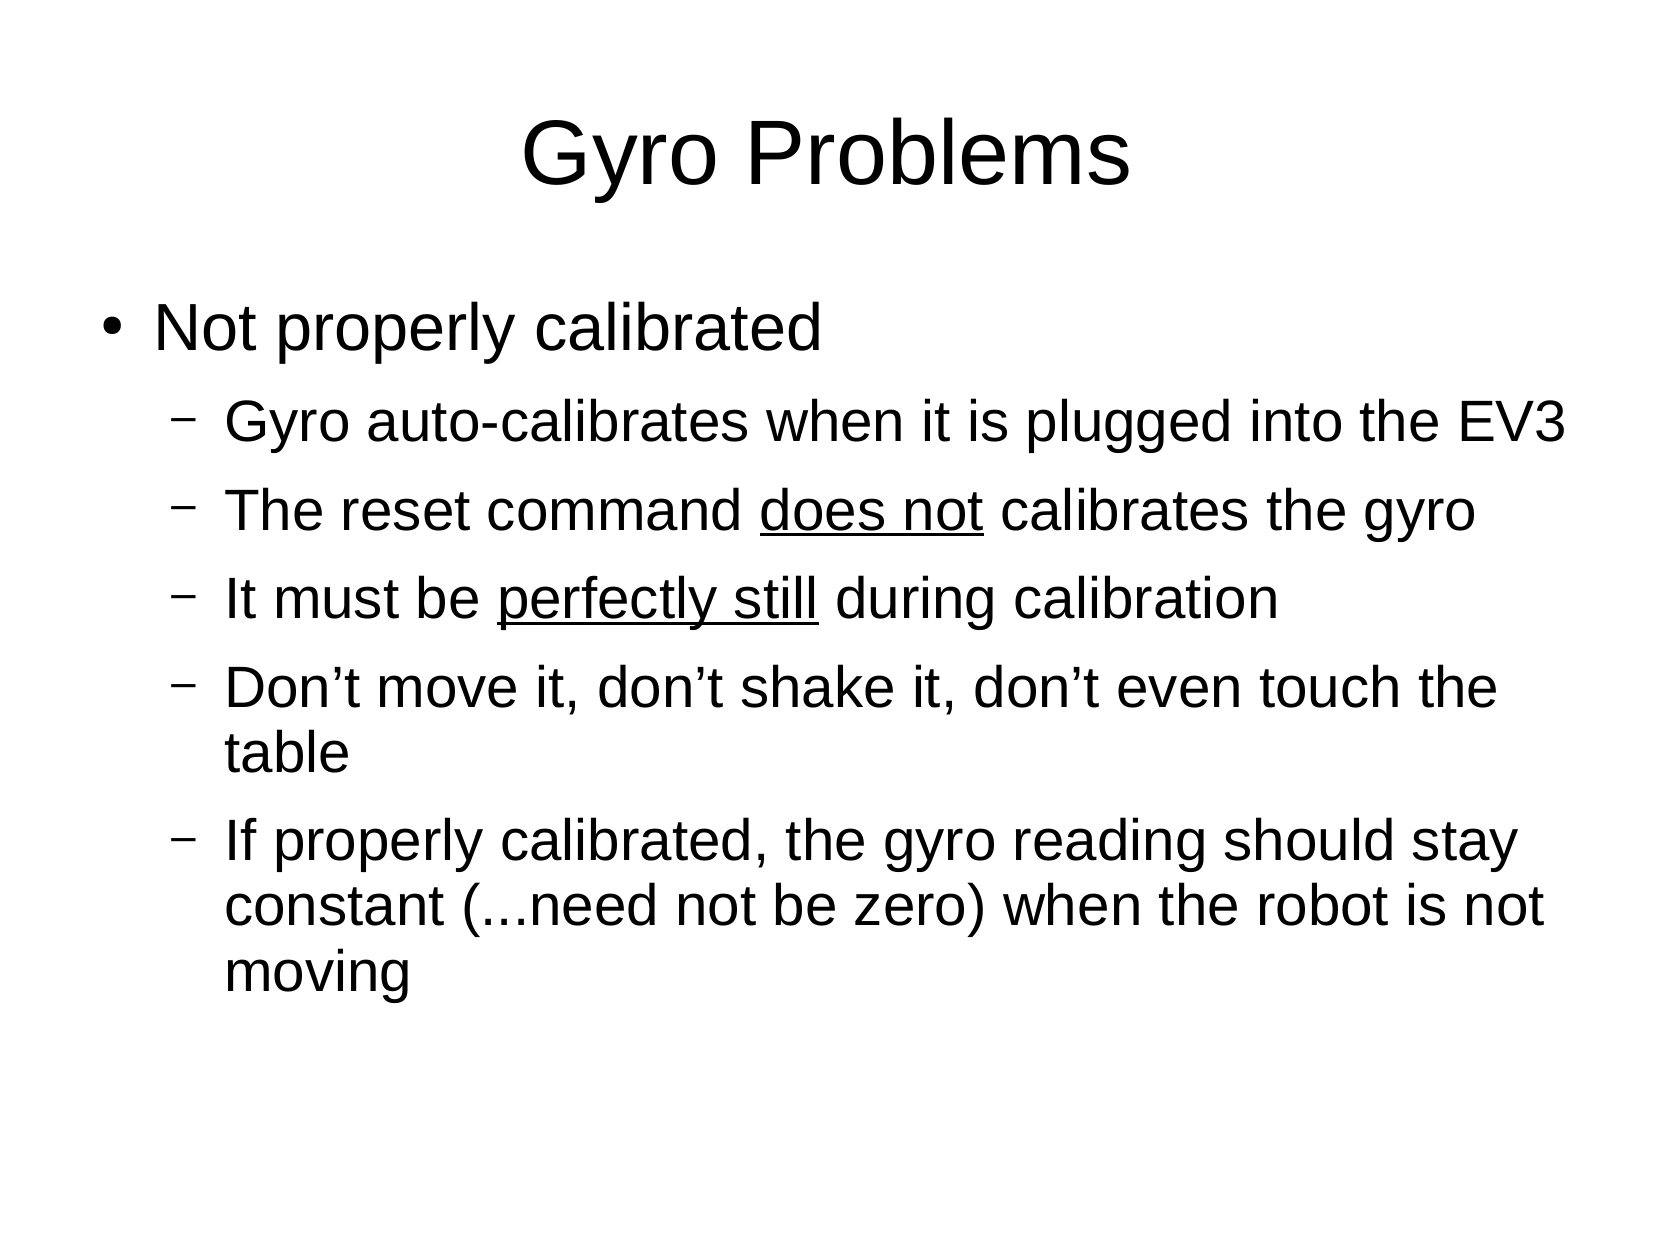

# Gyro Problems
Not properly calibrated
Gyro auto-calibrates when it is plugged into the EV3
The reset command does not calibrates the gyro
It must be perfectly still during calibration
Don’t move it, don’t shake it, don’t even touch the table
If properly calibrated, the gyro reading should stay constant (...need not be zero) when the robot is not moving